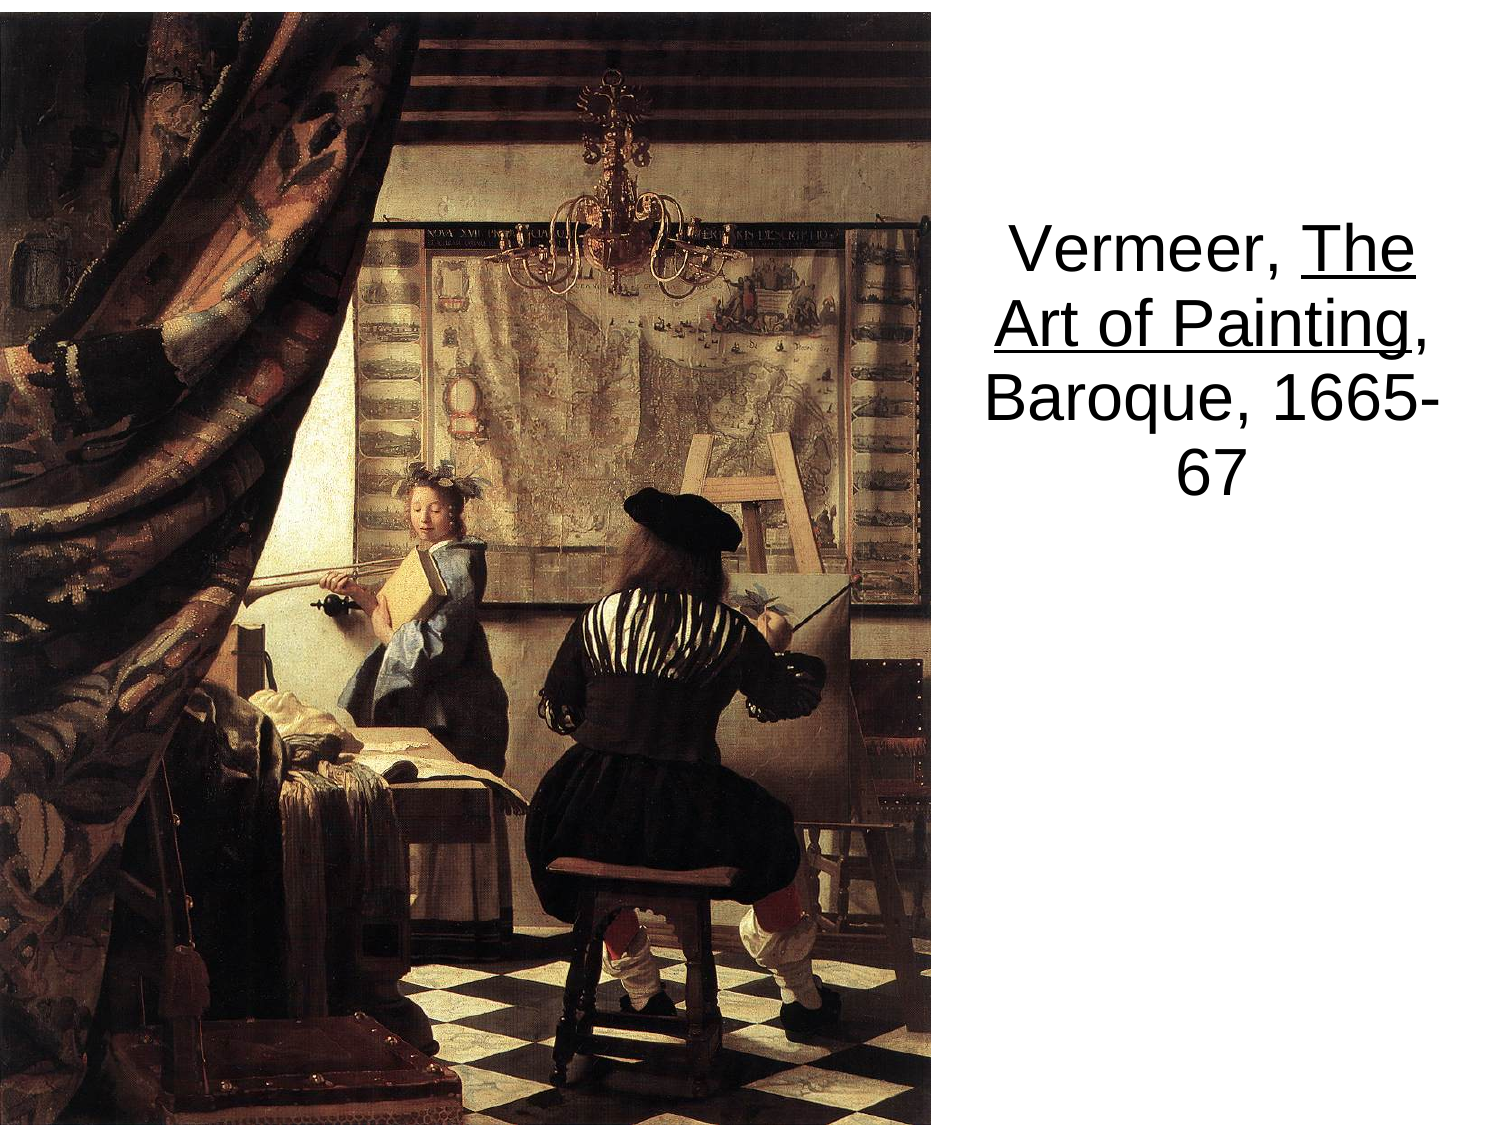

# Vermeer, The Art of Painting, Baroque, 1665-67